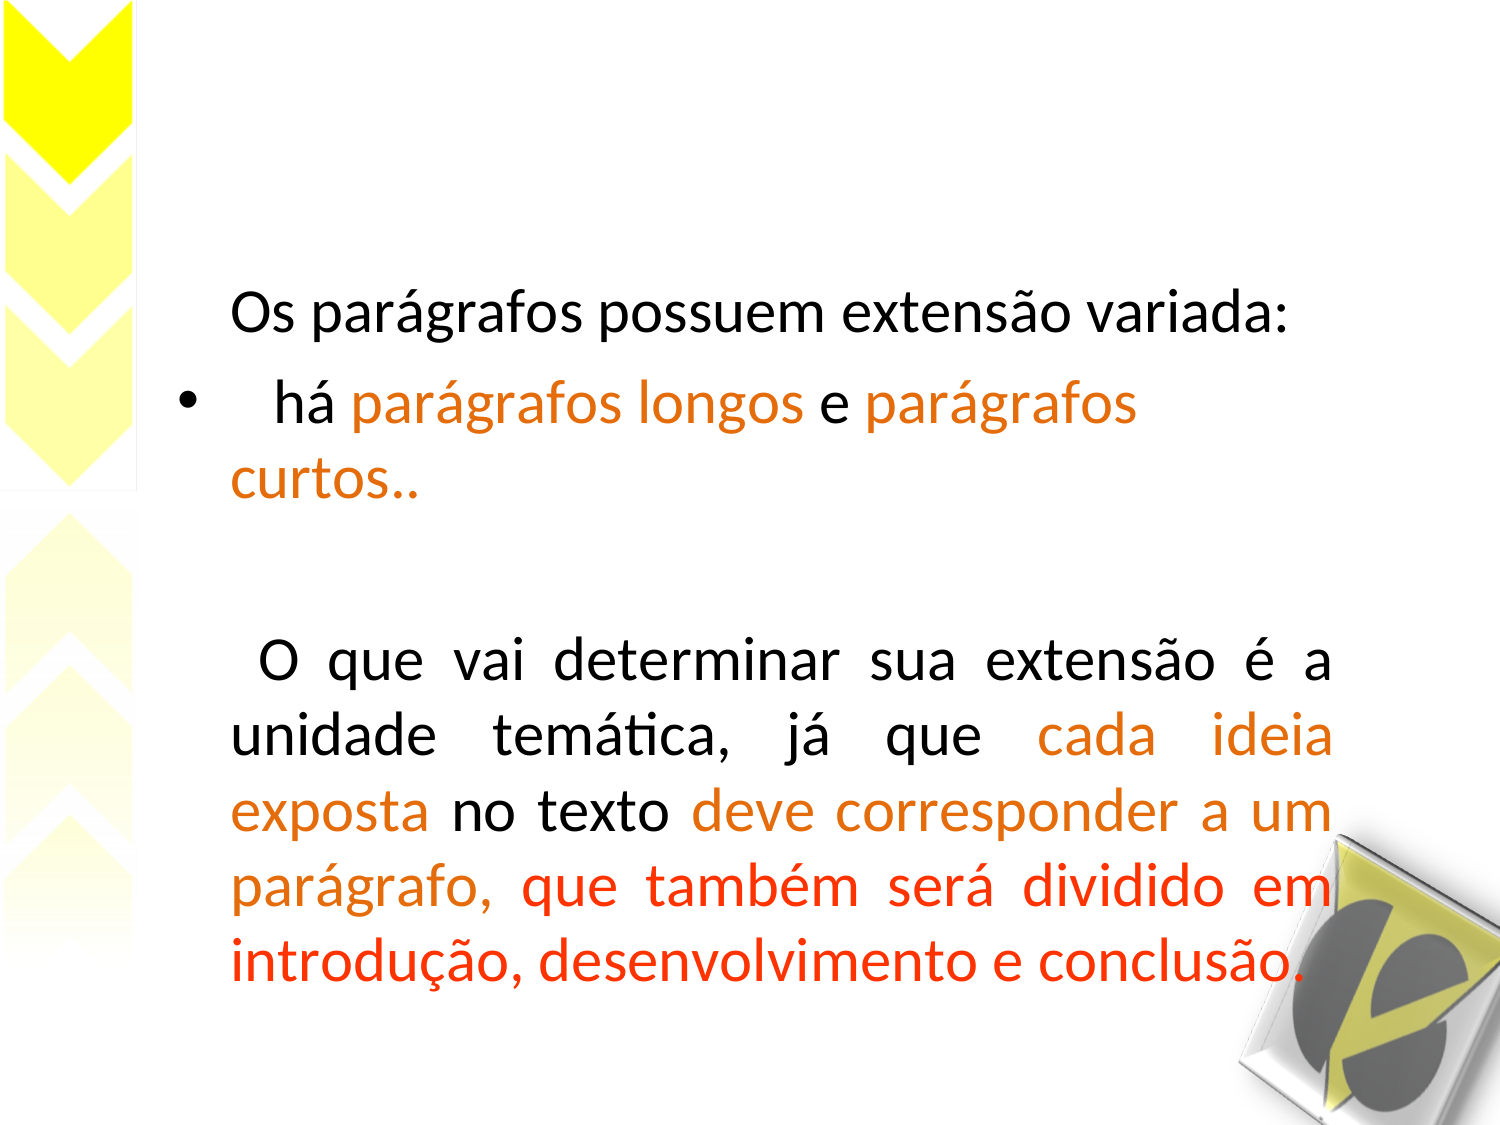

# Os parágrafos possuem extensão variada:
 há parágrafos longos e parágrafos curtos..
 O que vai determinar sua extensão é a unidade temática, já que cada ideia exposta no texto deve corresponder a um parágrafo, que também será dividido em introdução, desenvolvimento e conclusão.